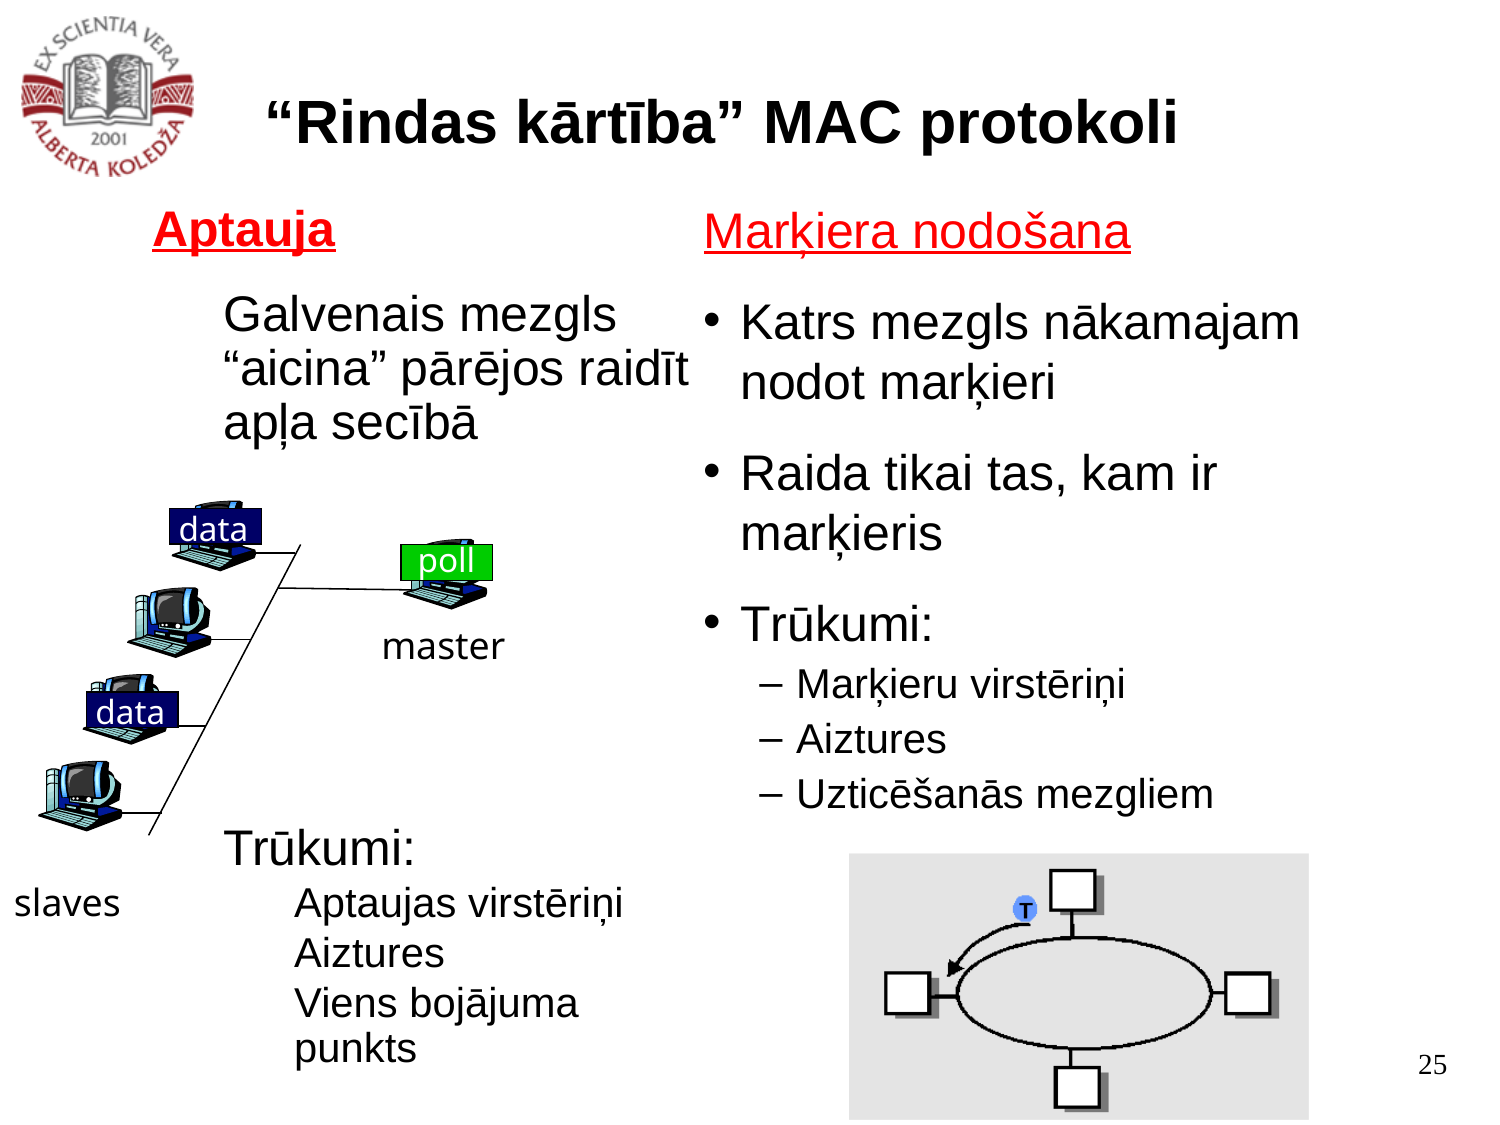

# “Rindas kārtība” MAC protokoli
Marķiera nodošana
Katrs mezgls nākamajam nodot marķieri
Raida tikai tas, kam ir marķieris
Trūkumi:
Marķieru virstēriņi
Aiztures
Uzticēšanās mezgliem
Aptauja
Galvenais mezgls “aicina” pārējos raidīt apļa secībā
Trūkumi:
Aptaujas virstēriņi
Aiztures
Viens bojājuma punkts
data
poll
master
data
slaves